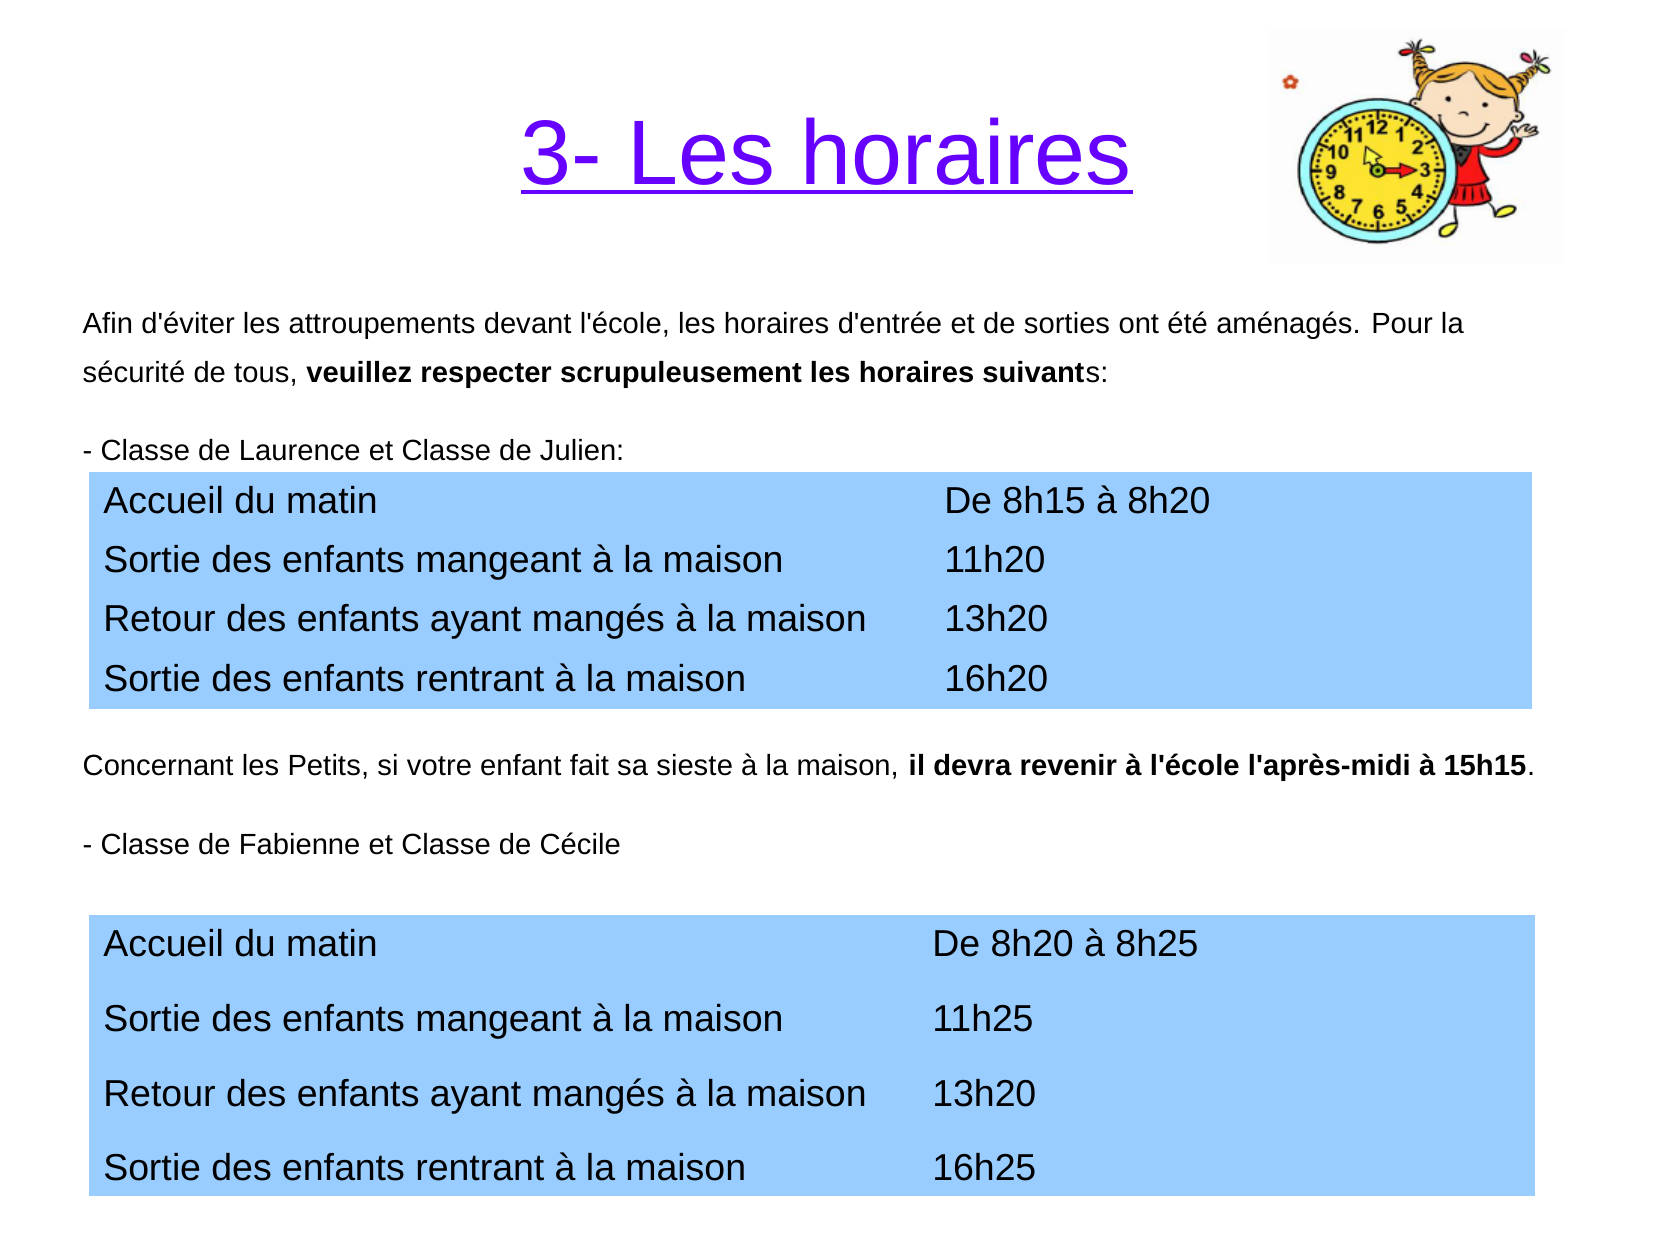

# 3- Les horaires
Afin d'éviter les attroupements devant l'école, les horaires d'entrée et de sorties ont été aménagés. Pour la sécurité de tous, veuillez respecter scrupuleusement les horaires suivants:
- Classe de Laurence et Classe de Julien:
Concernant les Petits, si votre enfant fait sa sieste à la maison, il devra revenir à l'école l'après-midi à 15h15.
- Classe de Fabienne et Classe de Cécile
| Accueil du matin | De 8h15 à 8h20 |
| --- | --- |
| Sortie des enfants mangeant à la maison | 11h20 |
| Retour des enfants ayant mangés à la maison | 13h20 |
| Sortie des enfants rentrant à la maison | 16h20 |
| Accueil du matin | De 8h20 à 8h25 |
| --- | --- |
| Sortie des enfants mangeant à la maison | 11h25 |
| Retour des enfants ayant mangés à la maison | 13h20 |
| Sortie des enfants rentrant à la maison | 16h25 |